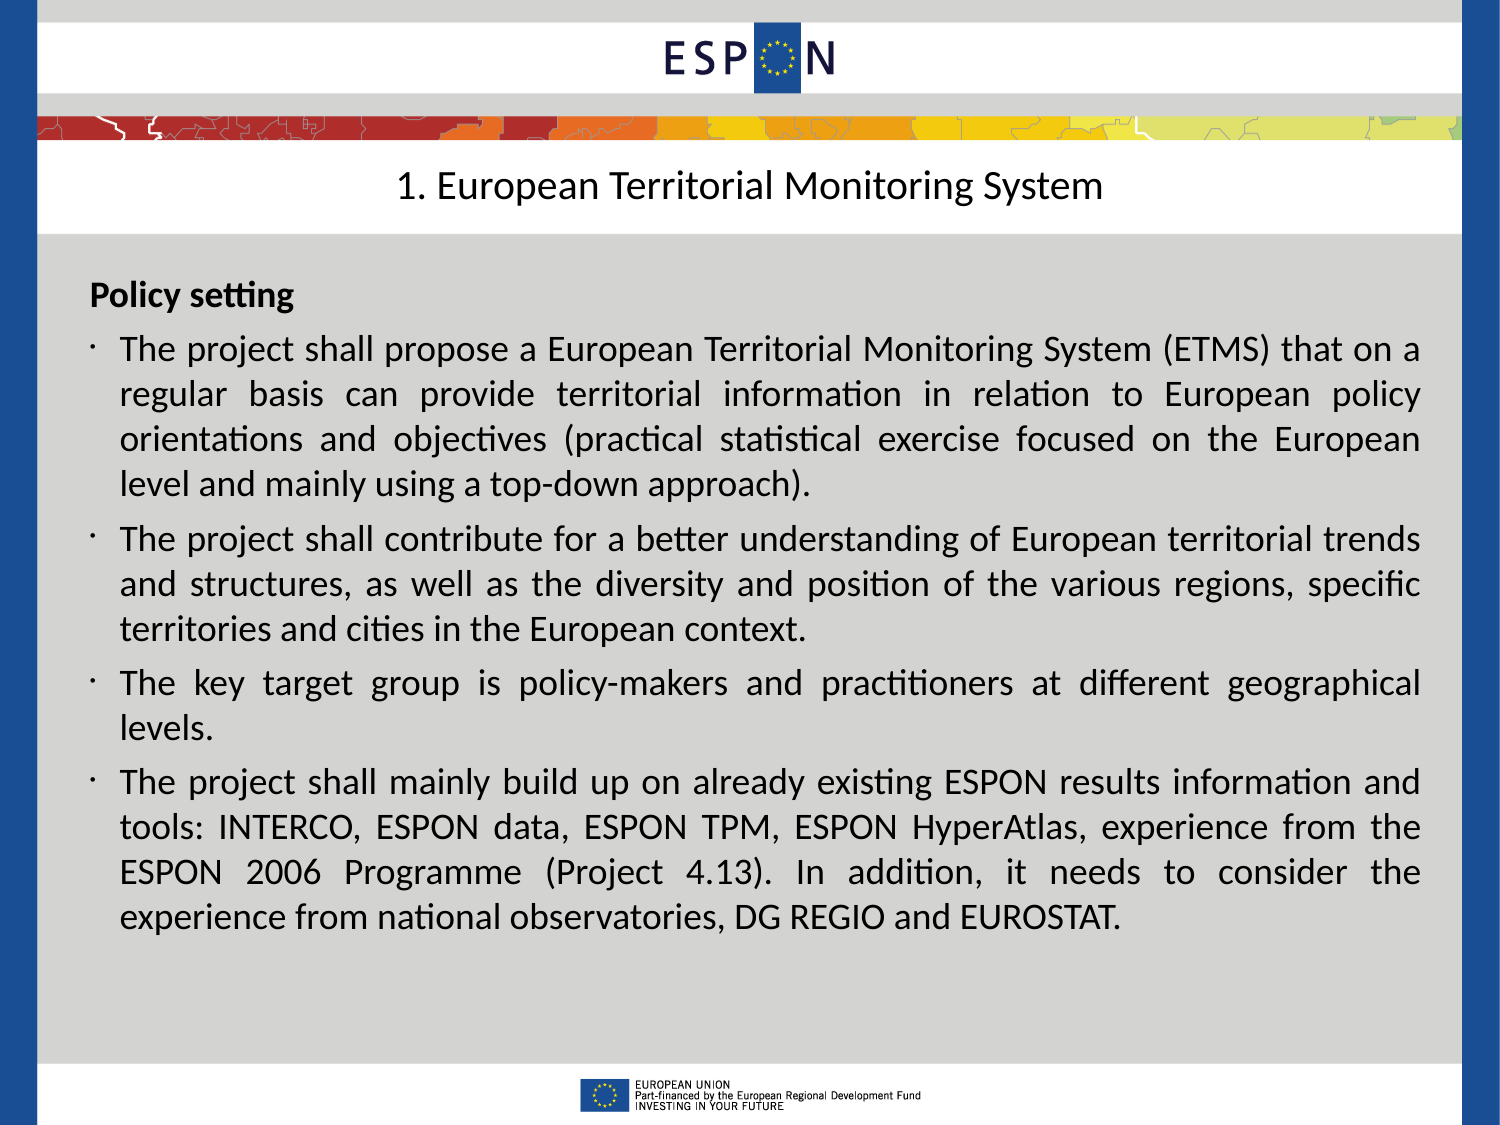

1. European Territorial Monitoring System
Policy setting
The project shall propose a European Territorial Monitoring System (ETMS) that on a regular basis can provide territorial information in relation to European policy orientations and objectives (practical statistical exercise focused on the European level and mainly using a top-down approach).
The project shall contribute for a better understanding of European territorial trends and structures, as well as the diversity and position of the various regions, specific territories and cities in the European context.
The key target group is policy-makers and practitioners at different geographical levels.
The project shall mainly build up on already existing ESPON results information and tools: INTERCO, ESPON data, ESPON TPM, ESPON HyperAtlas, experience from the ESPON 2006 Programme (Project 4.13). In addition, it needs to consider the experience from national observatories, DG REGIO and EUROSTAT.